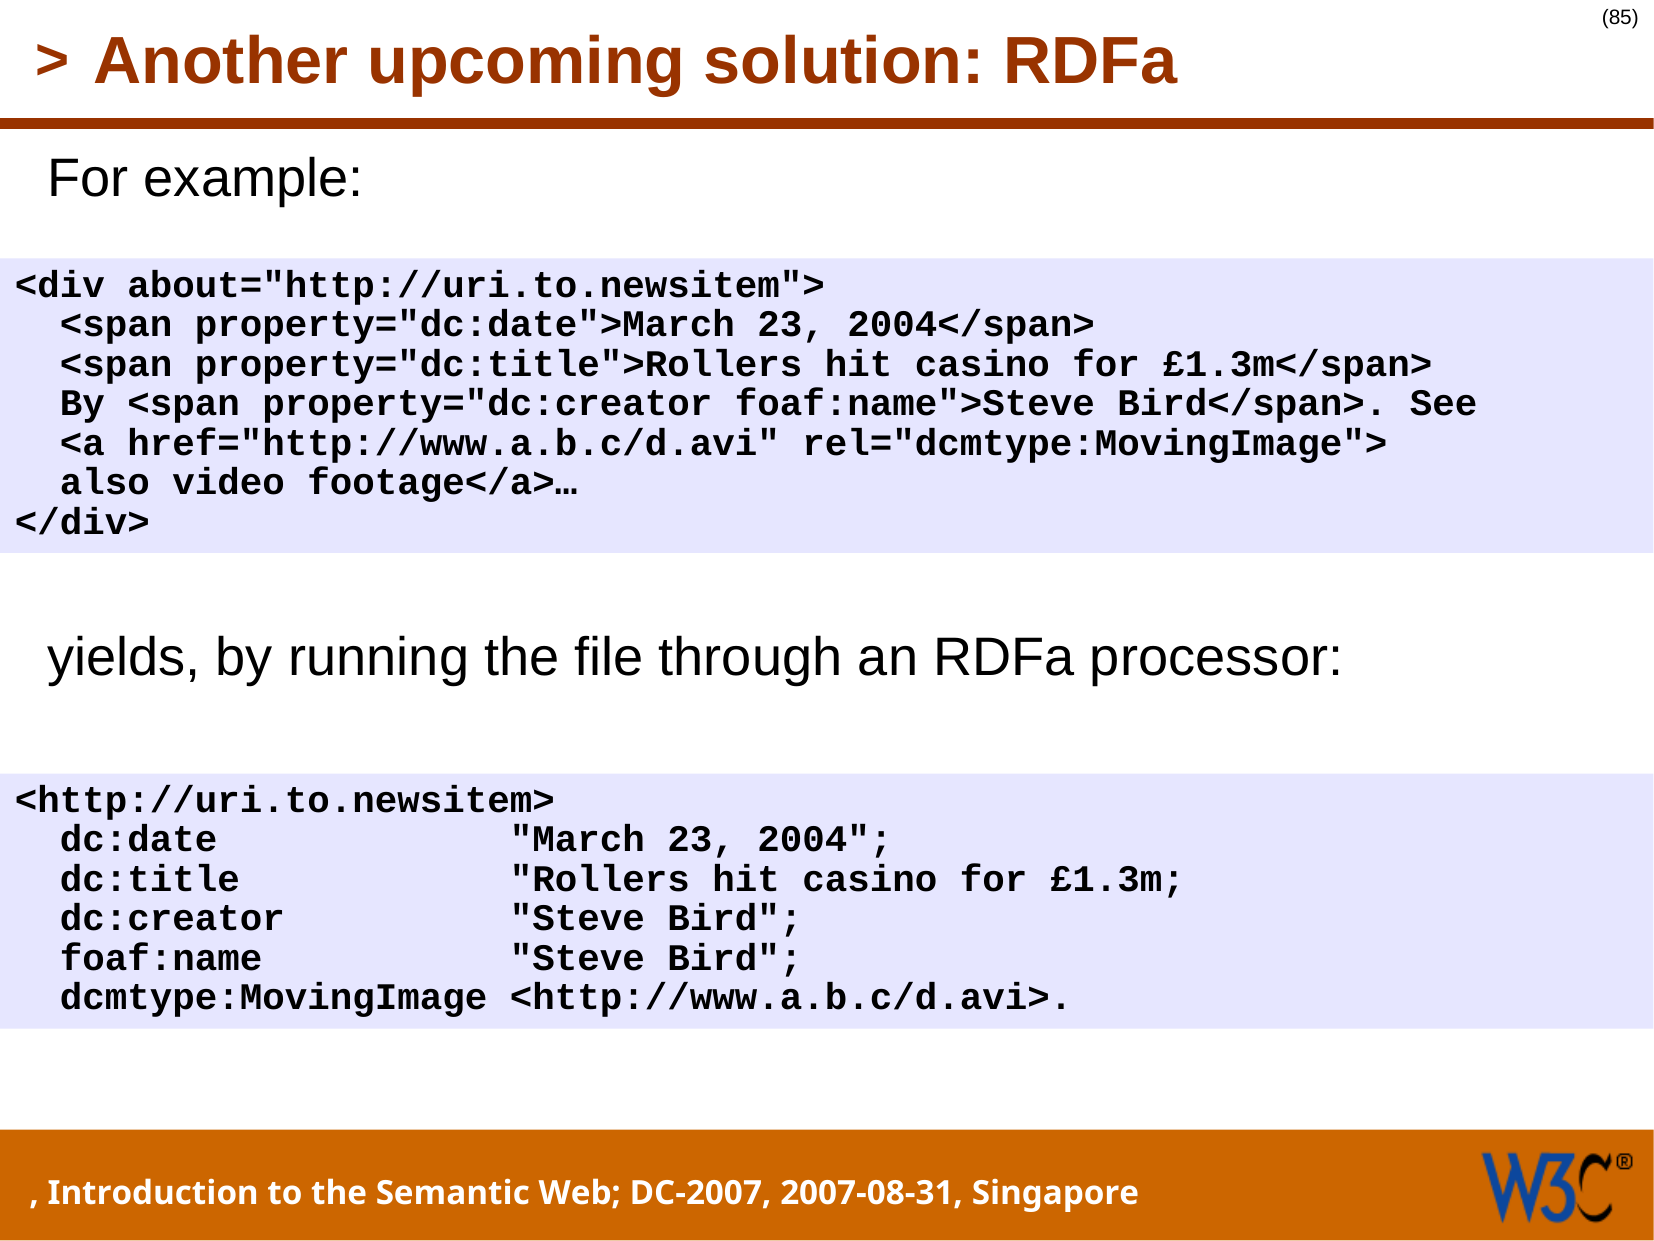

# Another upcoming solution: RDFa
For example:
<div about="http://uri.to.newsitem">
 <span property="dc:date">March 23, 2004</span>
 <span property="dc:title">Rollers hit casino for £1.3m</span>
 By <span property="dc:creator foaf:name">Steve Bird</span>. See
 <a href="http://www.a.b.c/d.avi" rel="dcmtype:MovingImage">
 also video footage</a>…
</div>
yields, by running the file through an RDFa processor:
<http://uri.to.newsitem>
 dc:date "March 23, 2004";
 dc:title "Rollers hit casino for £1.3m;
 dc:creator "Steve Bird";
 foaf:name "Steve Bird";
 dcmtype:MovingImage <http://www.a.b.c/d.avi>.